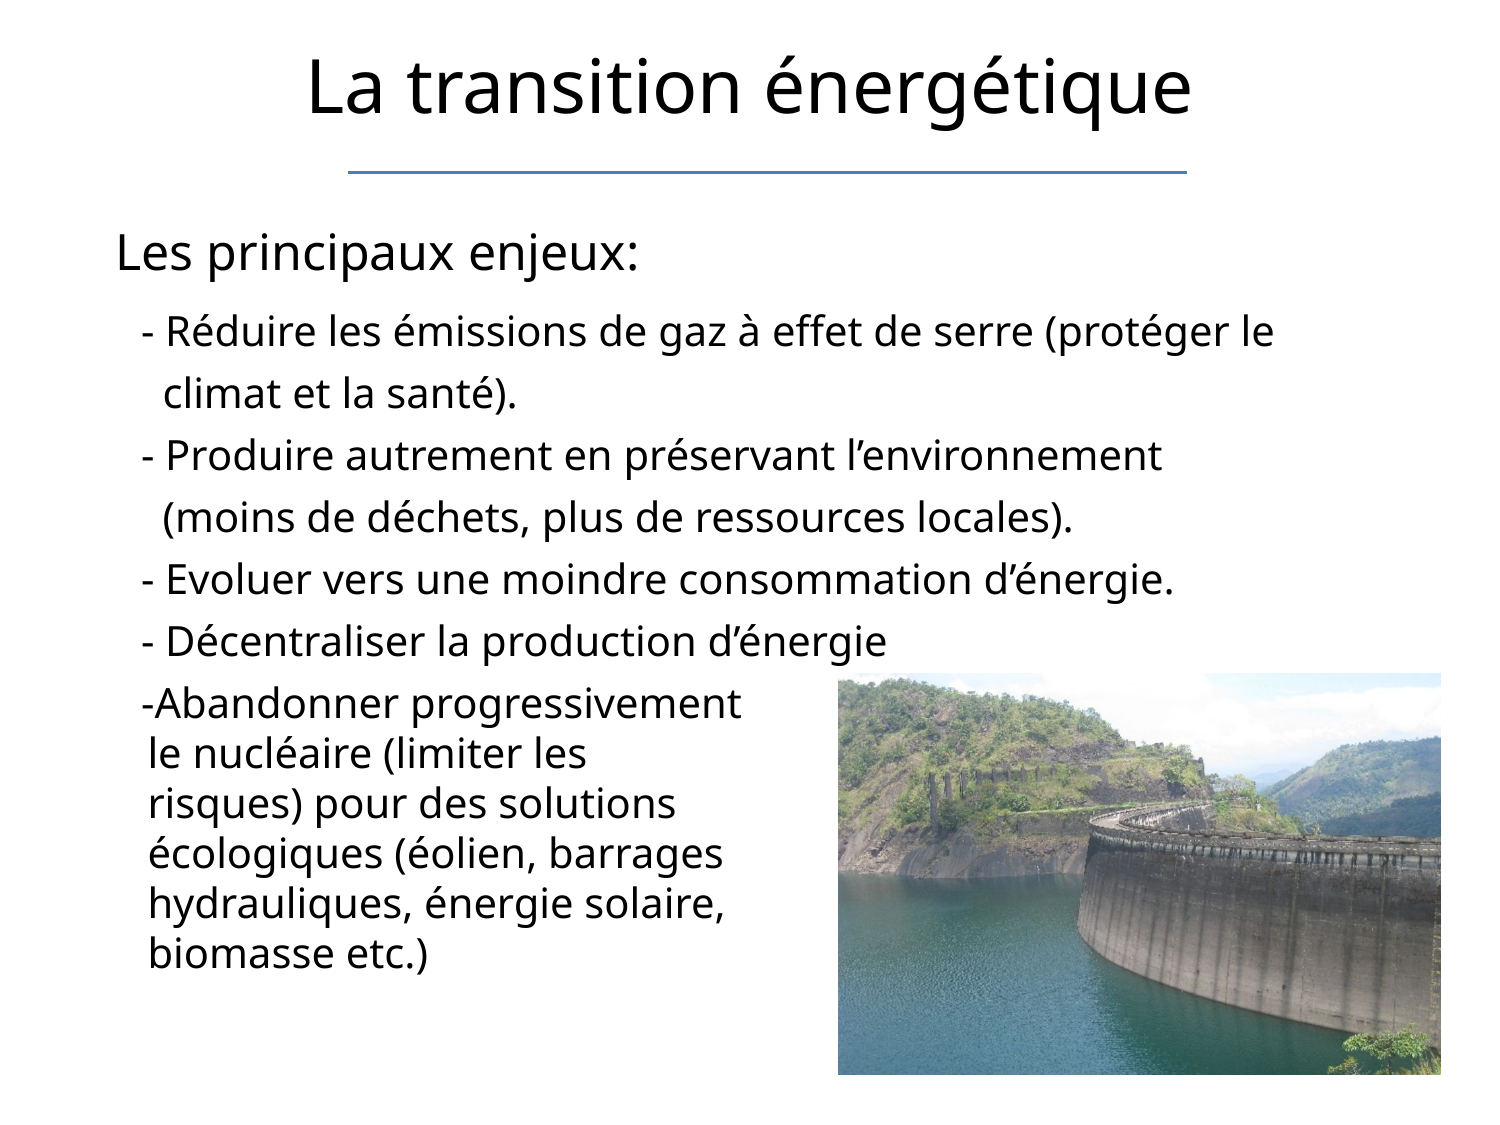

La transition énergétique
Les principaux enjeux:
- Réduire les émissions de gaz à effet de serre (protéger le
 climat et la santé).
- Produire autrement en préservant l’environnement
 (moins de déchets, plus de ressources locales).
- Evoluer vers une moindre consommation d’énergie.
- Décentraliser la production d’énergie
-Abandonner progressivement
 le nucléaire (limiter les
 risques) pour des solutions
 écologiques (éolien, barrages
 hydrauliques, énergie solaire,
 biomasse etc.)